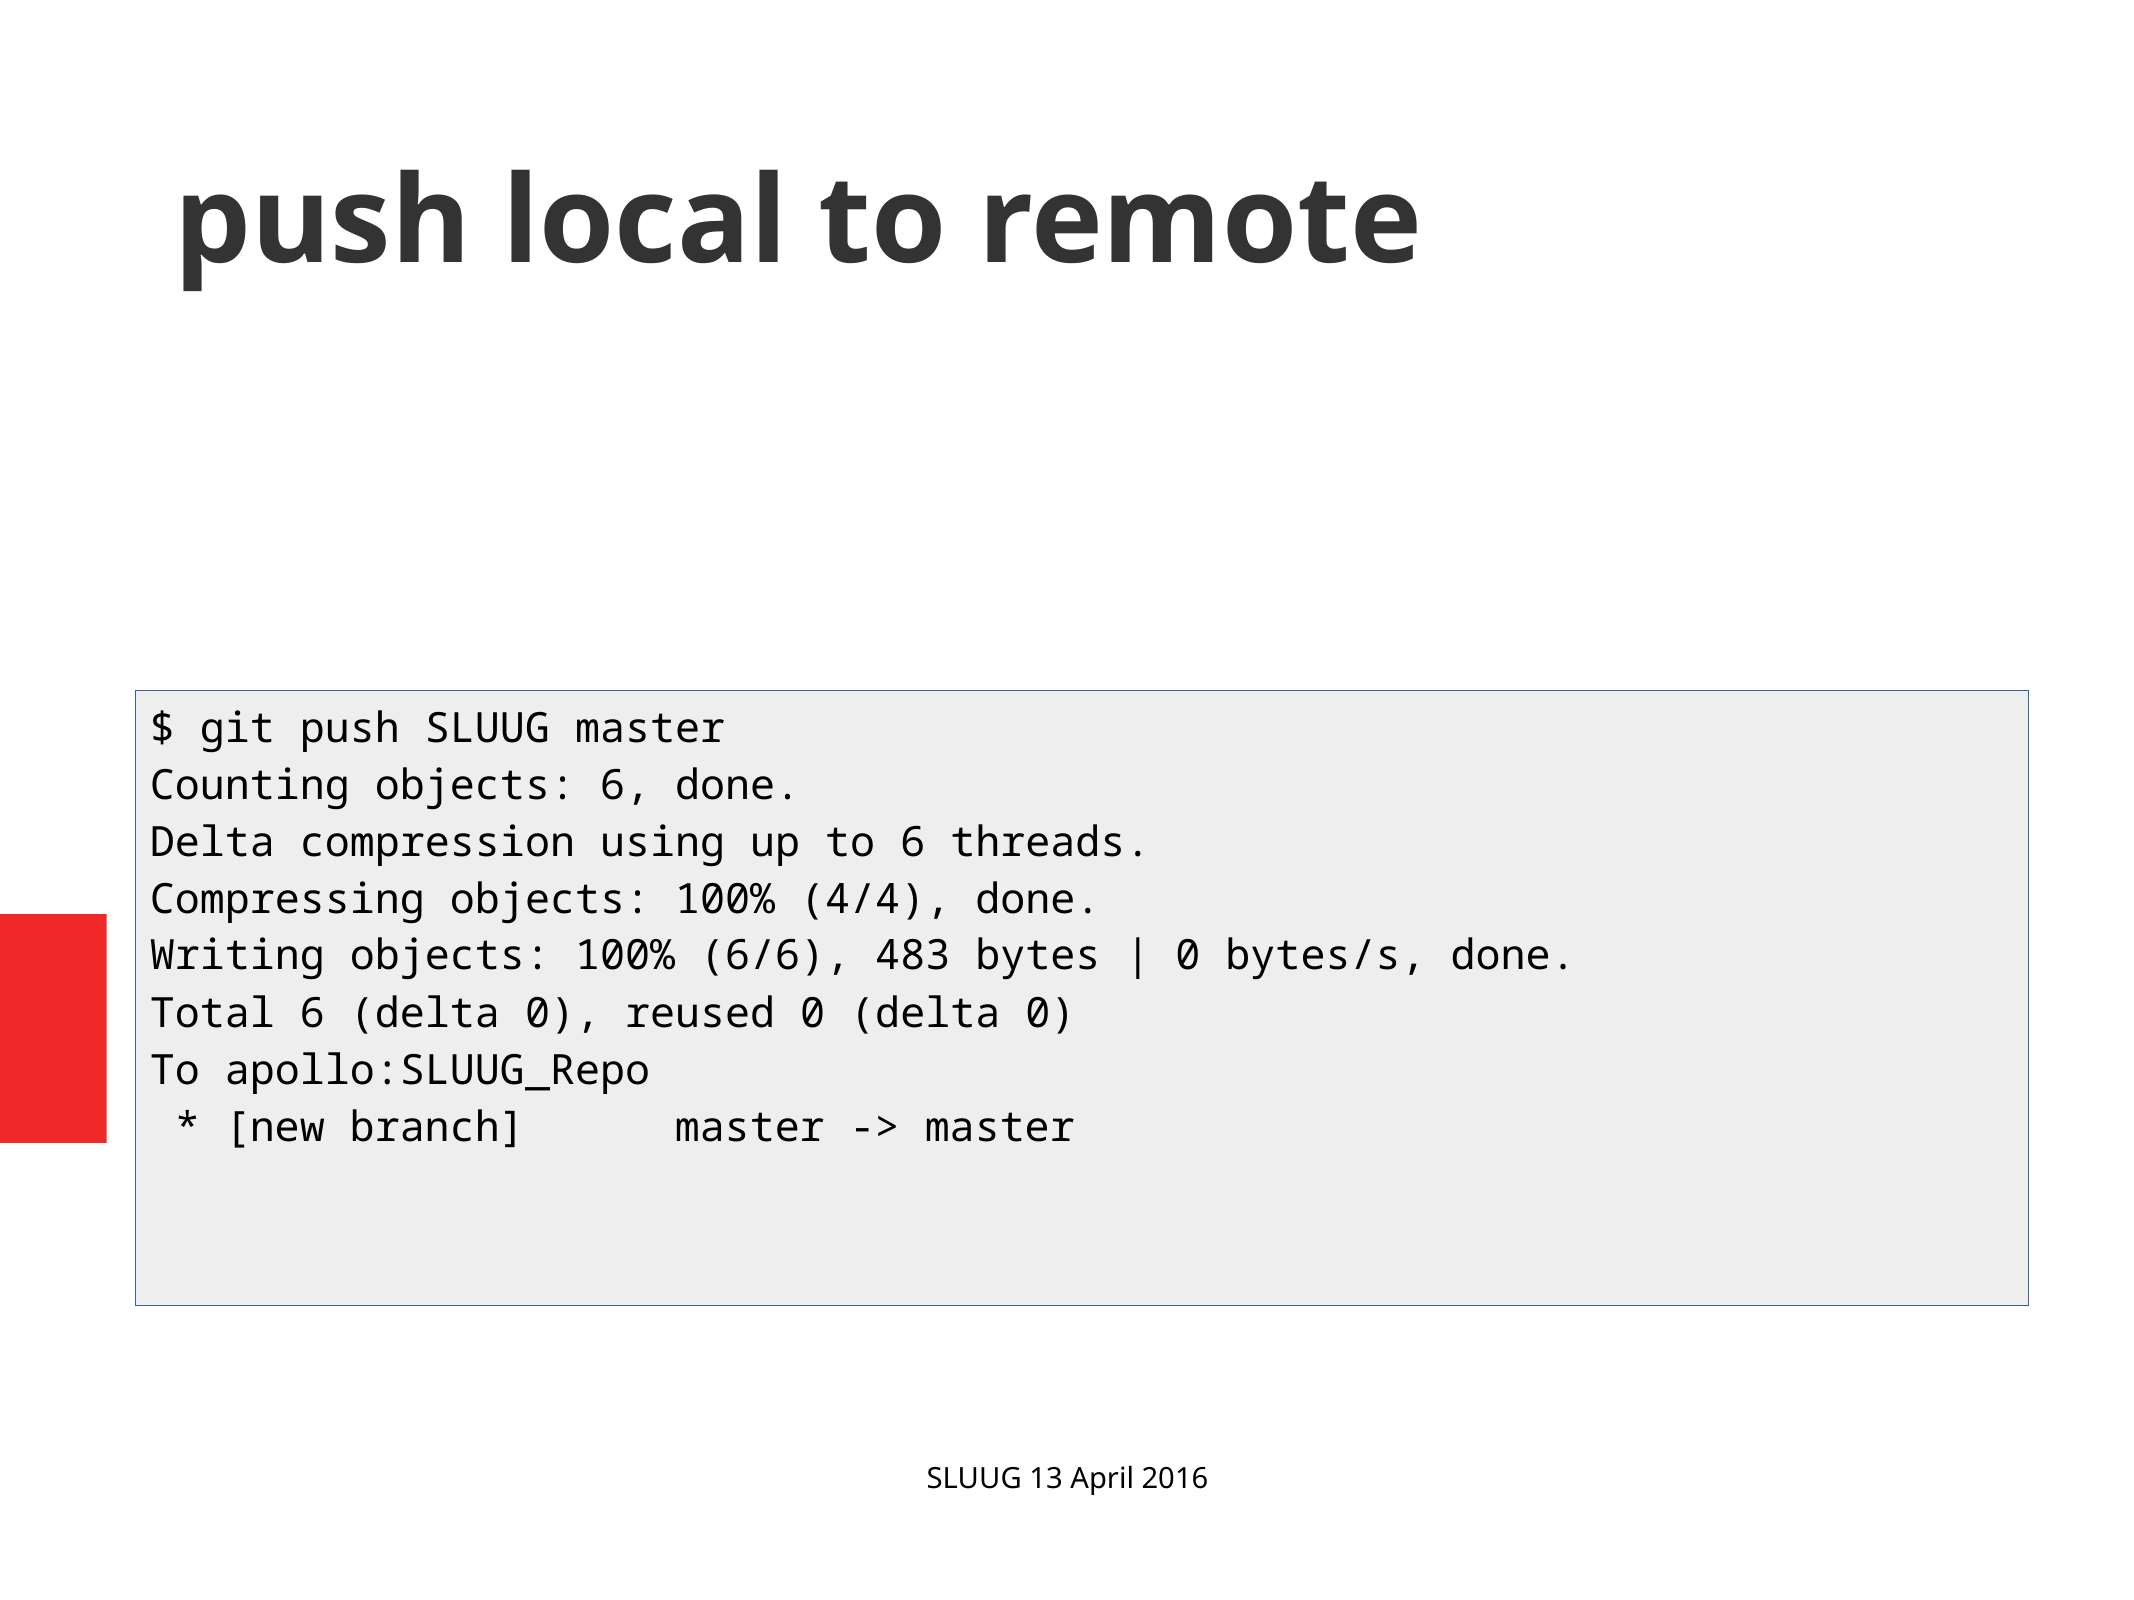

# push local to remote
$ git push SLUUG master
Counting objects: 6, done.
Delta compression using up to 6 threads.
Compressing objects: 100% (4/4), done.
Writing objects: 100% (6/6), 483 bytes | 0 bytes/s, done.
Total 6 (delta 0), reused 0 (delta 0)
To apollo:SLUUG_Repo
 * [new branch] master -> master
$ git push SLUUG master
Counting objects: 6, done.
Delta compression using up to 6 threads.
Compressing objects: 100% (4/4), done.
Writing objects: 100% (6/6), 483 bytes | 0 bytes/s, done.
Total 6 (delta 0), reused 0 (delta 0)
To apollo:SLUUG_Repo
 * [new branch] master -> master